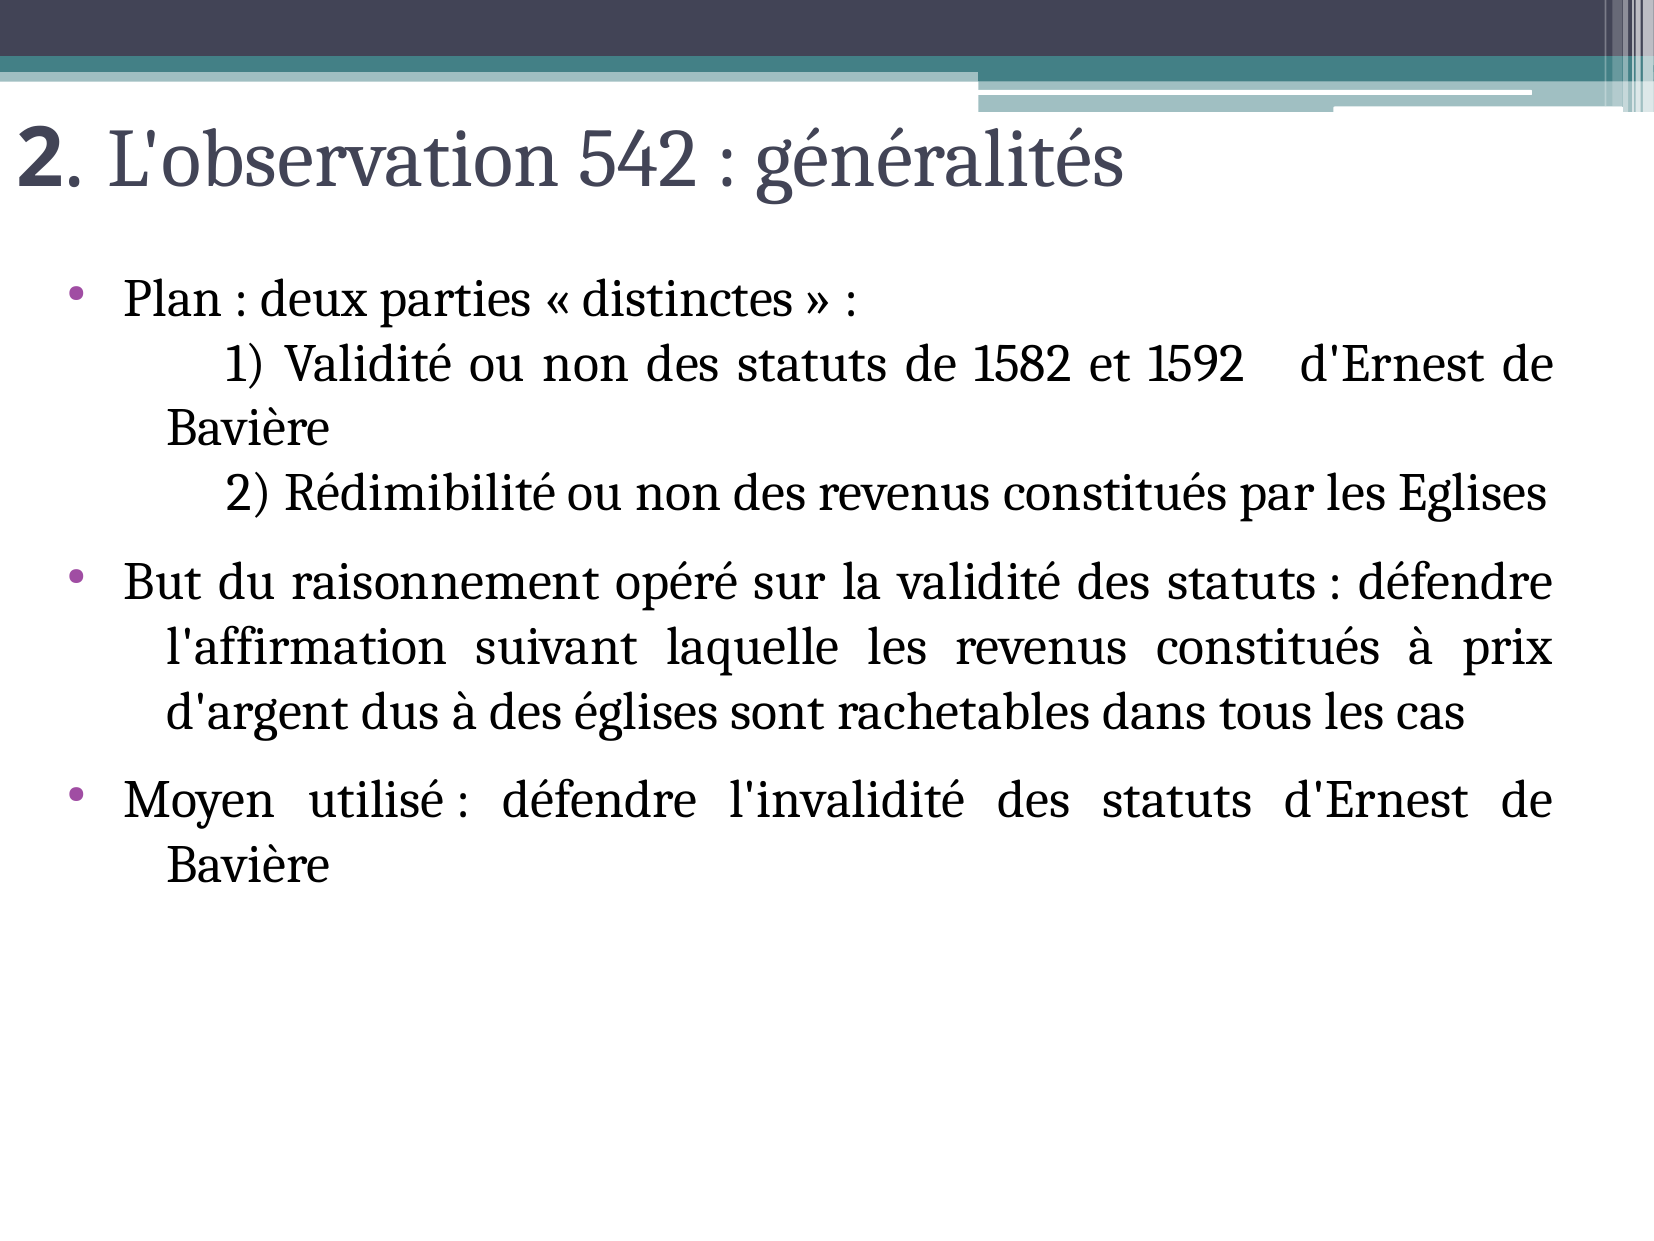

# 2. L'observation 542 : généralités
Plan : deux parties « distinctes » :
	1) Validité ou non des statuts de 1582 et 1592 	d'Ernest de Bavière
	2) Rédimibilité ou non des revenus constitués par les Eglises
But du raisonnement opéré sur la validité des statuts : défendre l'affirmation suivant laquelle les revenus constitués à prix d'argent dus à des églises sont rachetables dans tous les cas
Moyen utilisé : défendre l'invalidité des statuts d'Ernest de Bavière